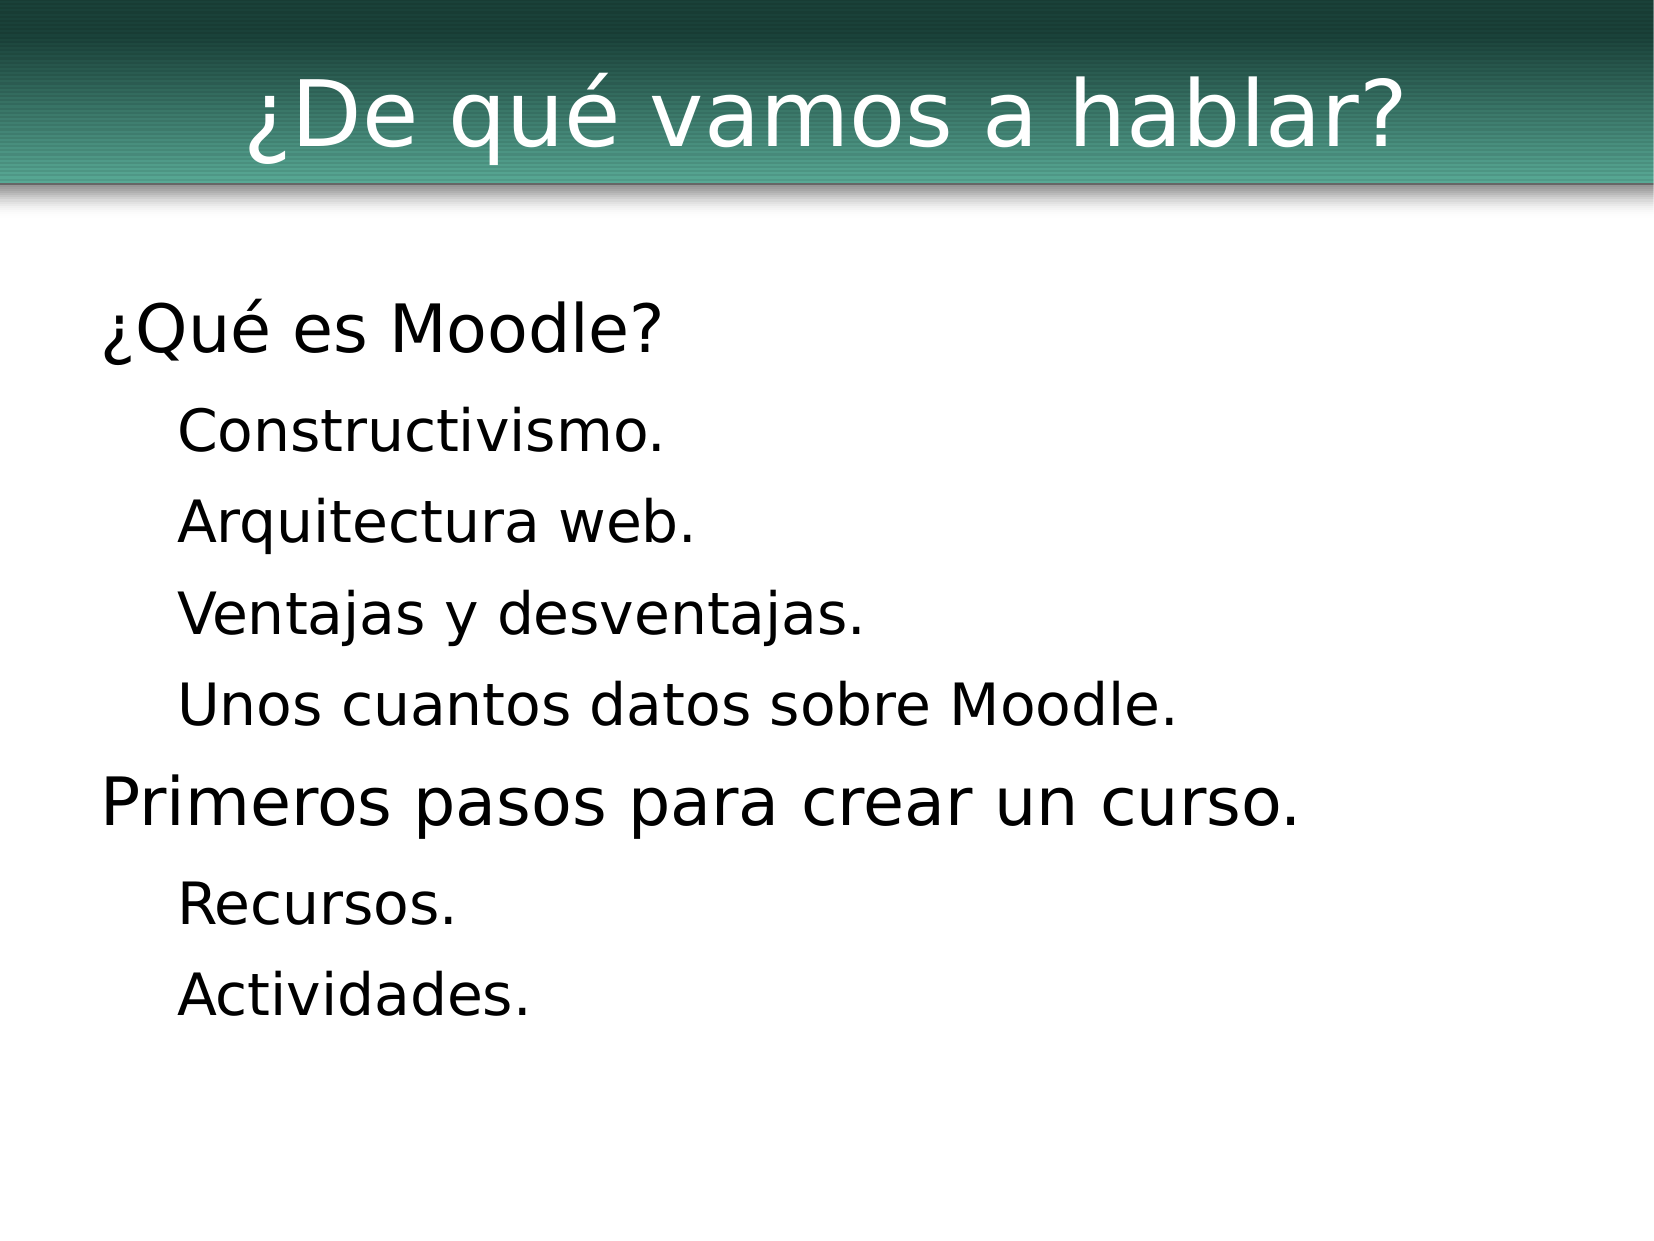

# ¿De qué vamos a hablar?
¿Qué es Moodle?
Constructivismo.
Arquitectura web.
Ventajas y desventajas.
Unos cuantos datos sobre Moodle.
Primeros pasos para crear un curso.
Recursos.
Actividades.